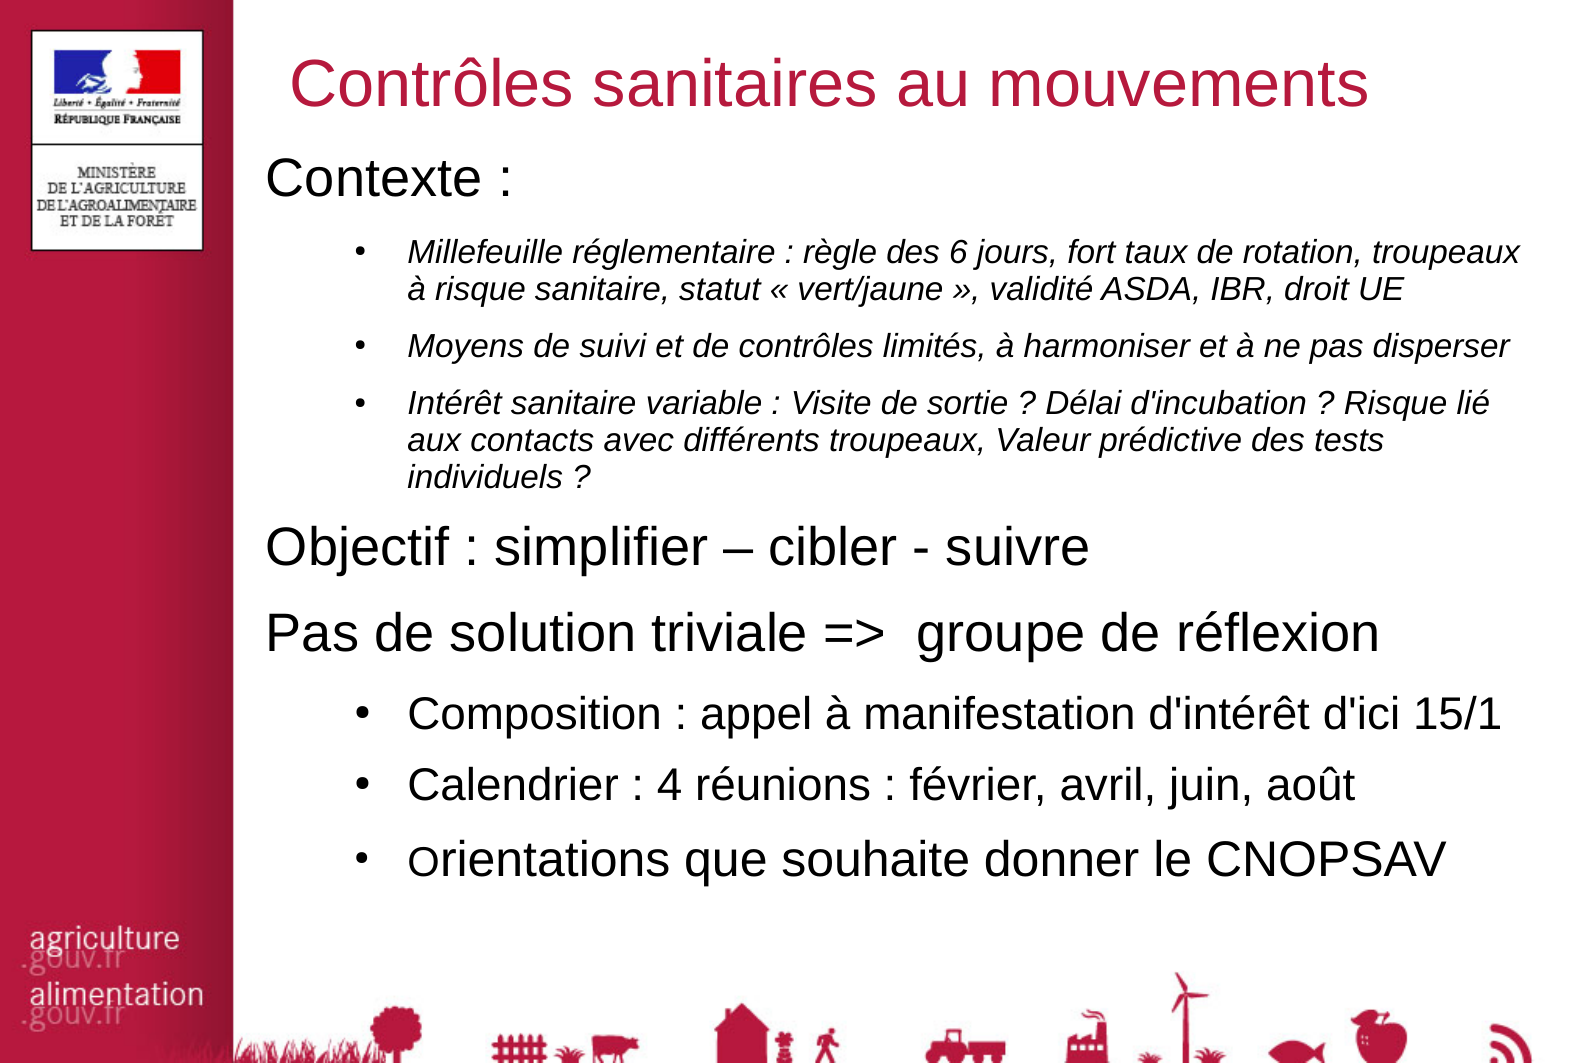

# Contrôles sanitaires au mouvements
Contexte :
Millefeuille réglementaire : règle des 6 jours, fort taux de rotation, troupeaux à risque sanitaire, statut « vert/jaune », validité ASDA, IBR, droit UE
Moyens de suivi et de contrôles limités, à harmoniser et à ne pas disperser
Intérêt sanitaire variable : Visite de sortie ? Délai d'incubation ? Risque lié aux contacts avec différents troupeaux, Valeur prédictive des tests individuels ?
Objectif : simplifier – cibler - suivre
Pas de solution triviale => groupe de réflexion
Composition : appel à manifestation d'intérêt d'ici 15/1
Calendrier : 4 réunions : février, avril, juin, août
Orientations que souhaite donner le CNOPSAV